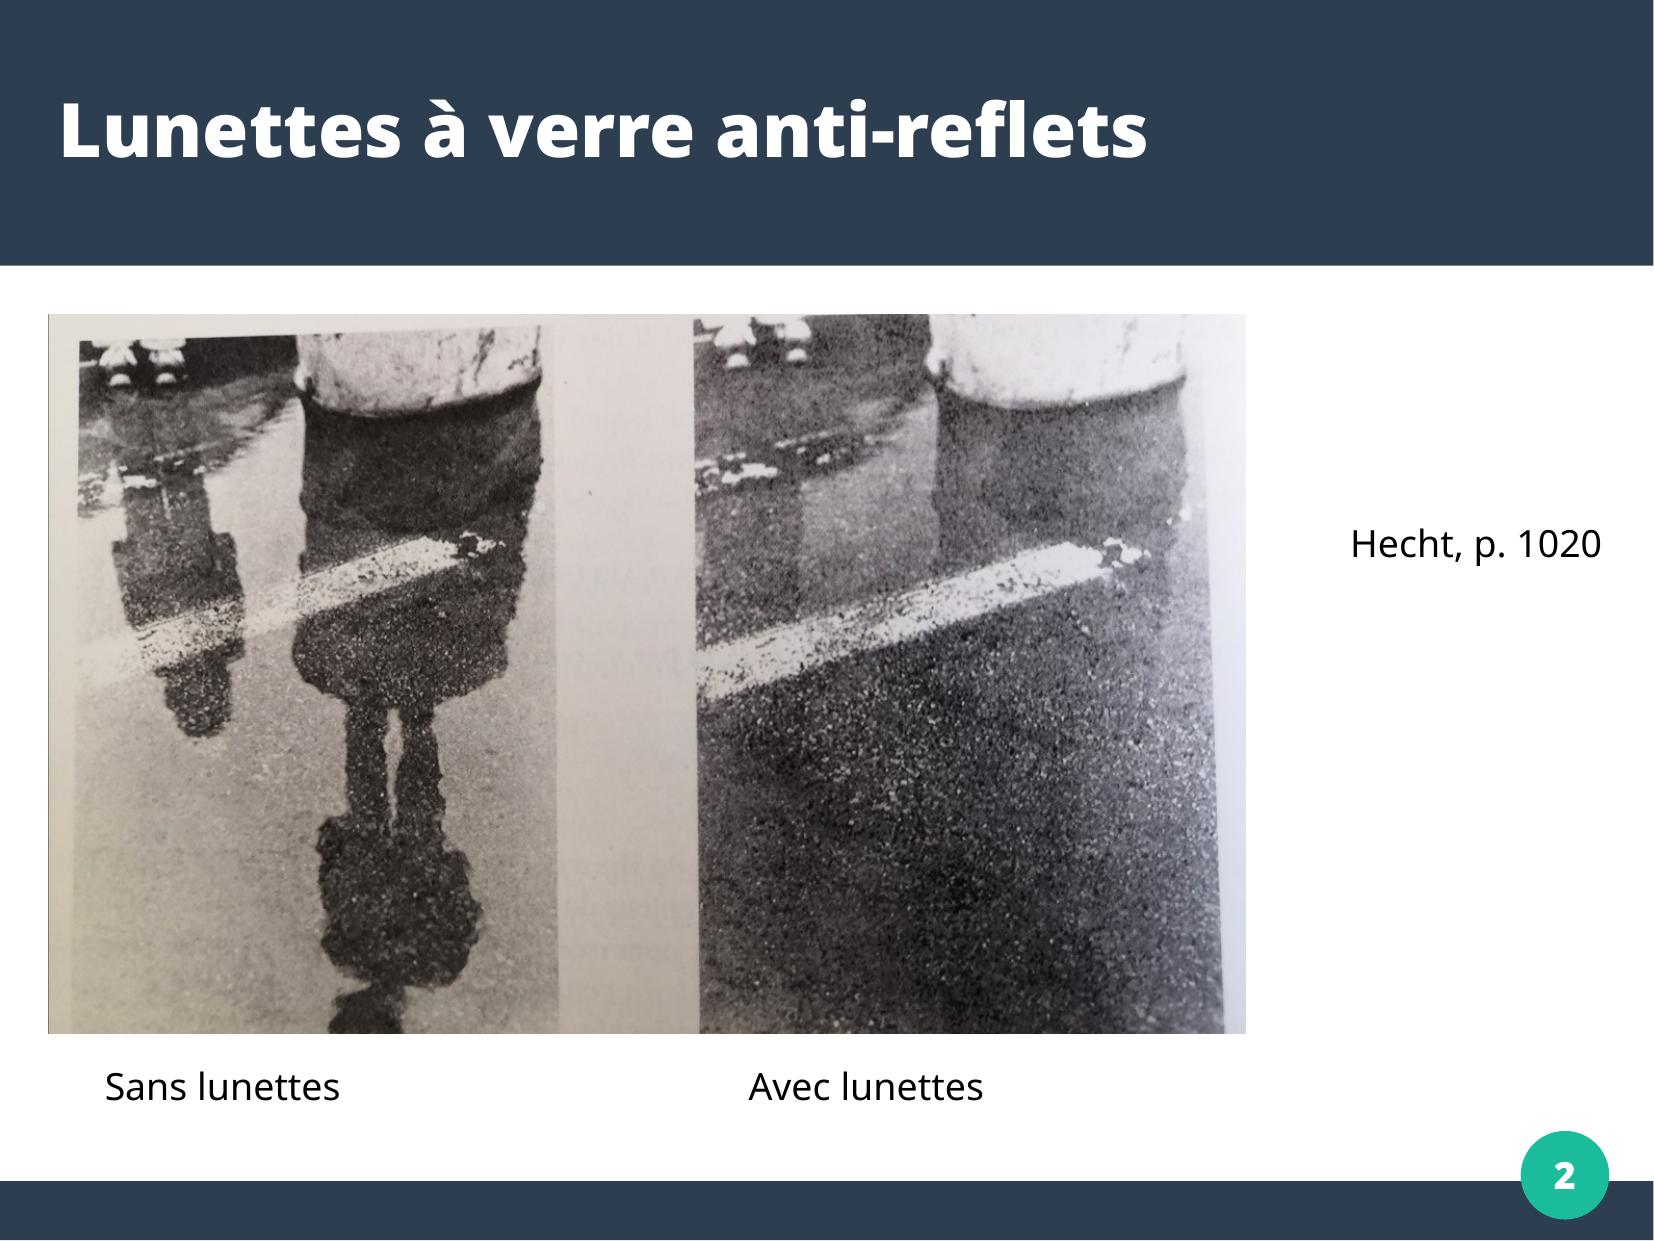

# Lunettes à verre anti-reflets
Hecht, p. 1020
Sans lunettes
Avec lunettes
2